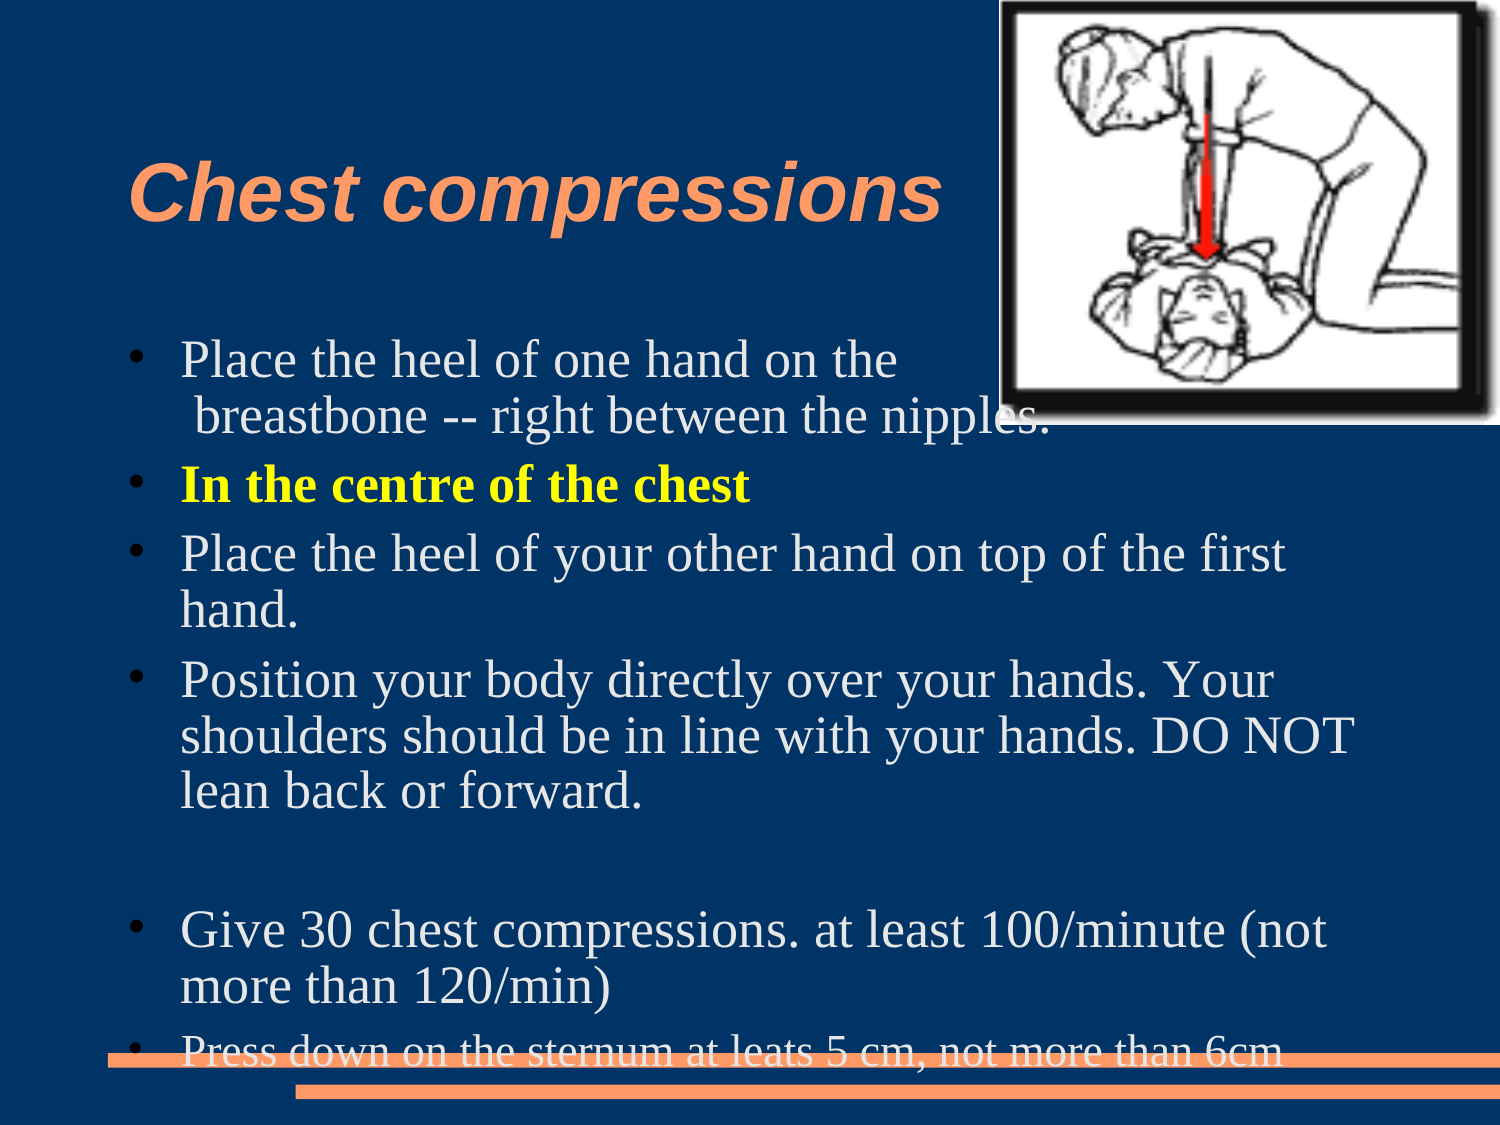

# Chest compressions
Place the heel of one hand on the
 breastbone -- right between the nipples.
In the centre of the chest
Place the heel of your other hand on top of the first hand.
Position your body directly over your hands. Your shoulders should be in line with your hands. DO NOT lean back or forward.
Give 30 chest compressions. at least 100/minute (not more than 120/min)
Press down on the sternum at leats 5 cm, not more than 6cm